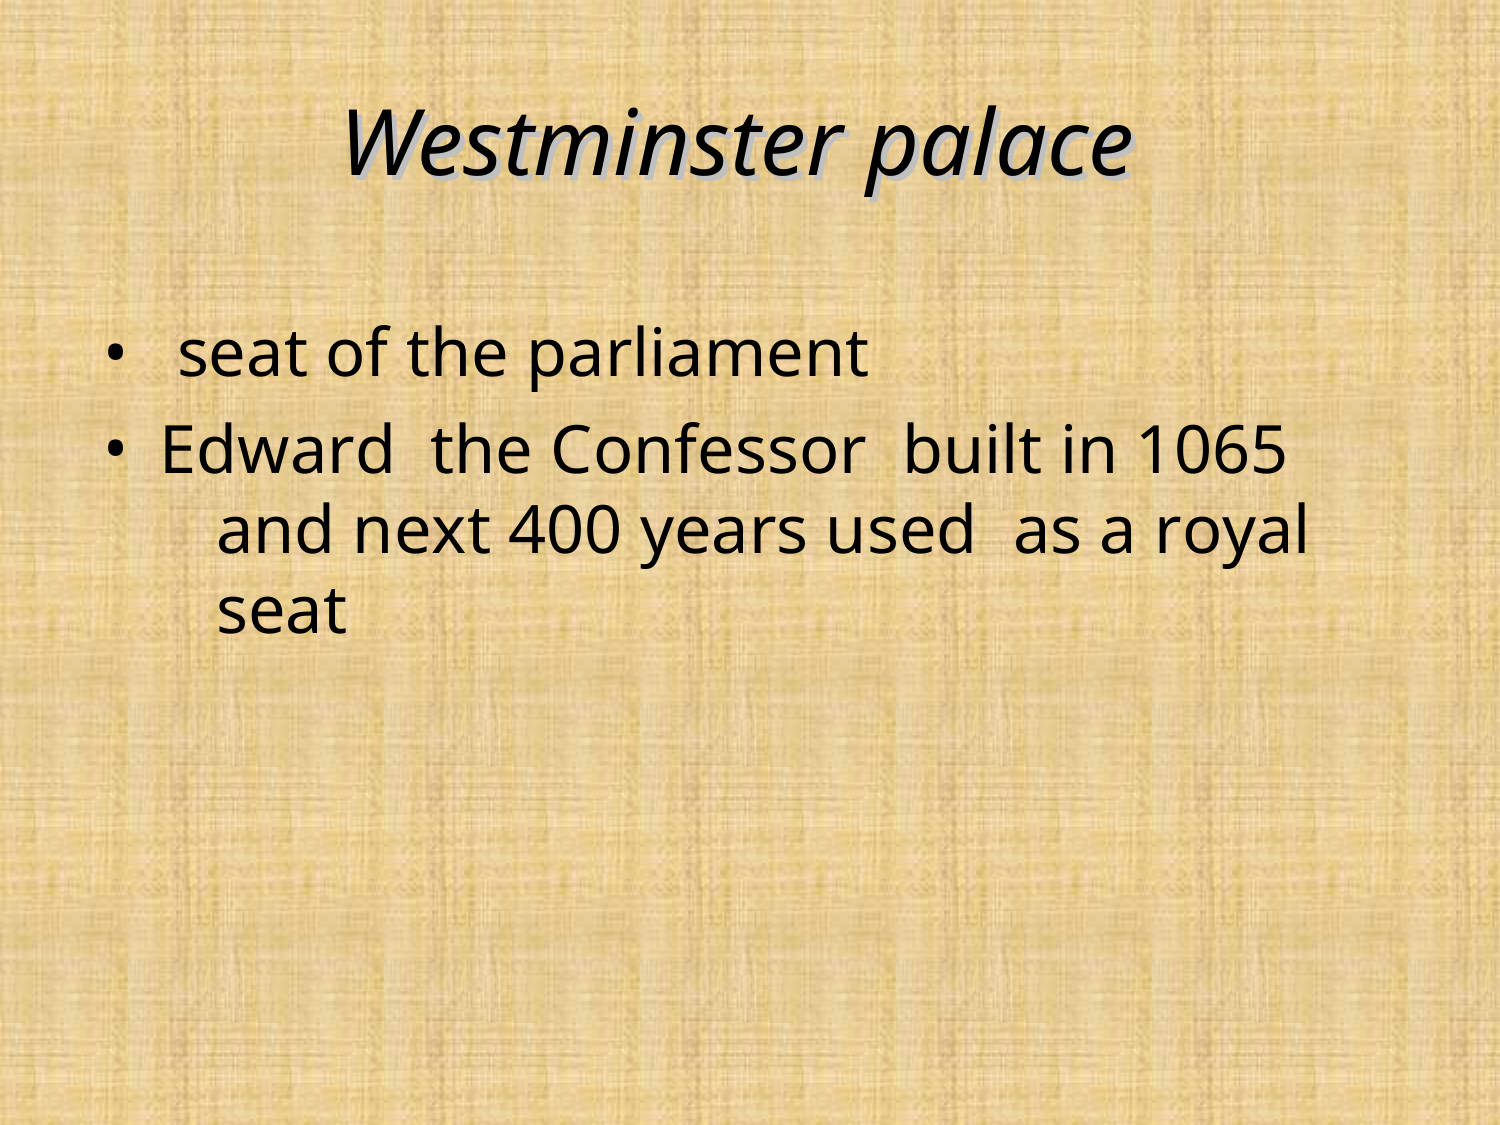

# Westminster palace
 seat of the parliament
Edward the Confessor built in 1065 and next 400 years used as a royal seat